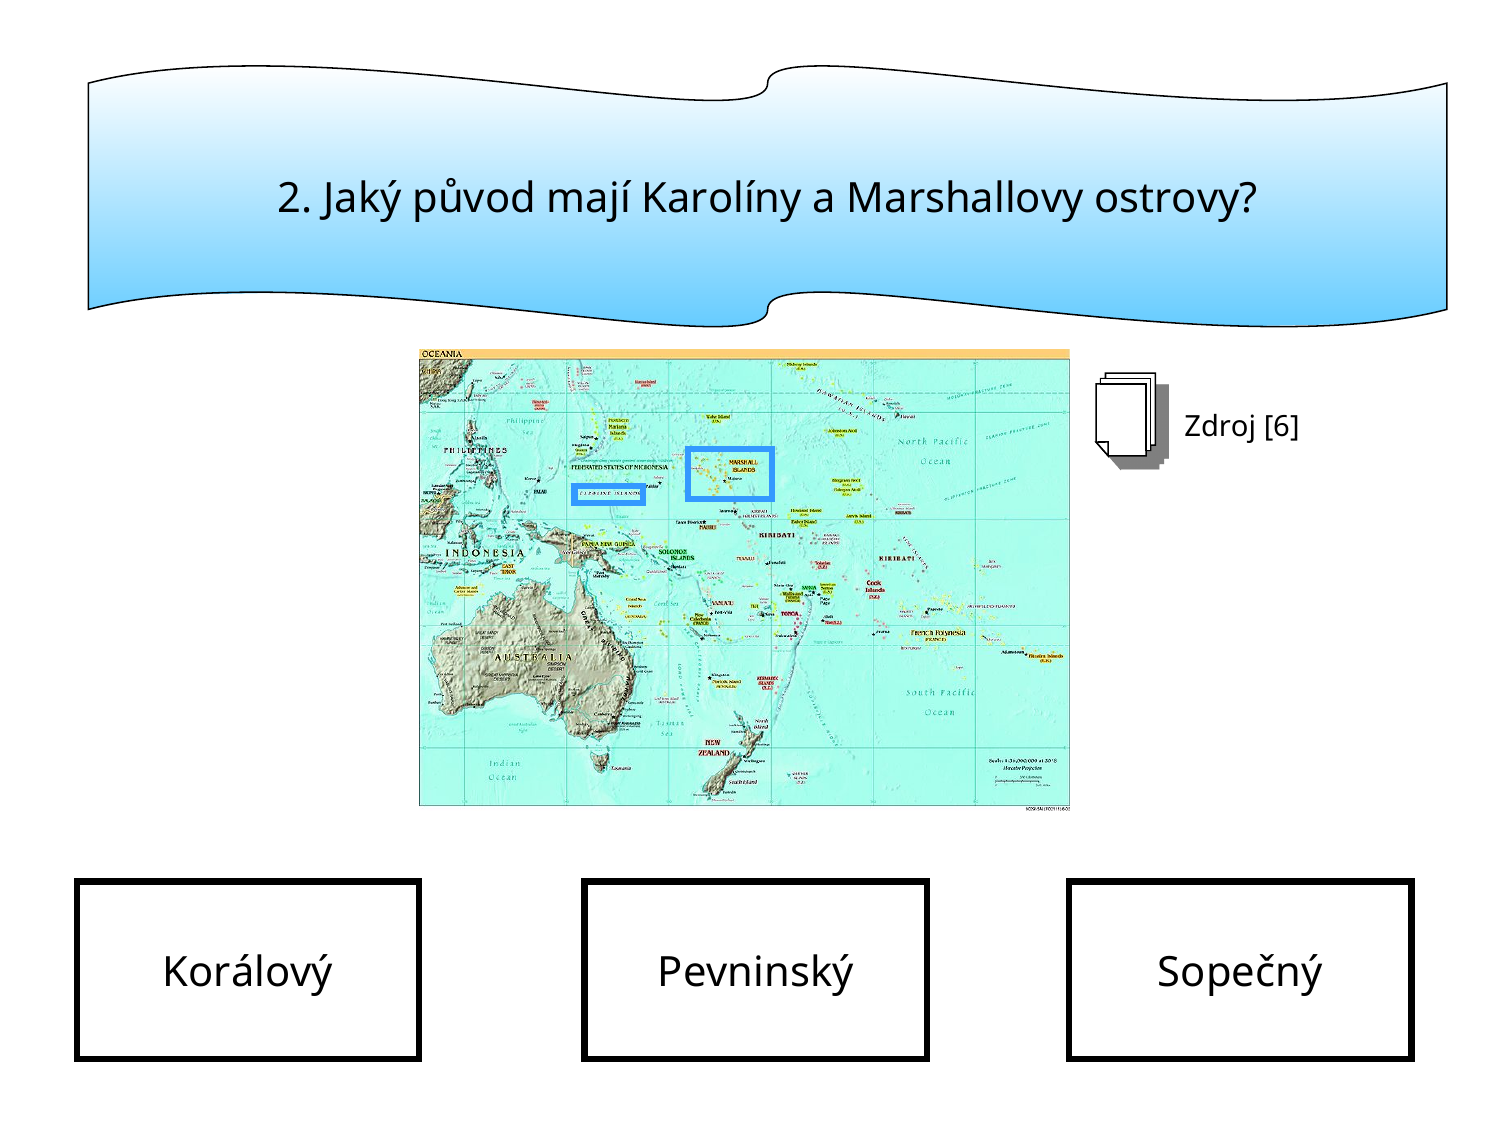

2. Jaký původ mají Karolíny a Marshallovy ostrovy?
Zdroj [6]
Korálový
Pevninský
Sopečný